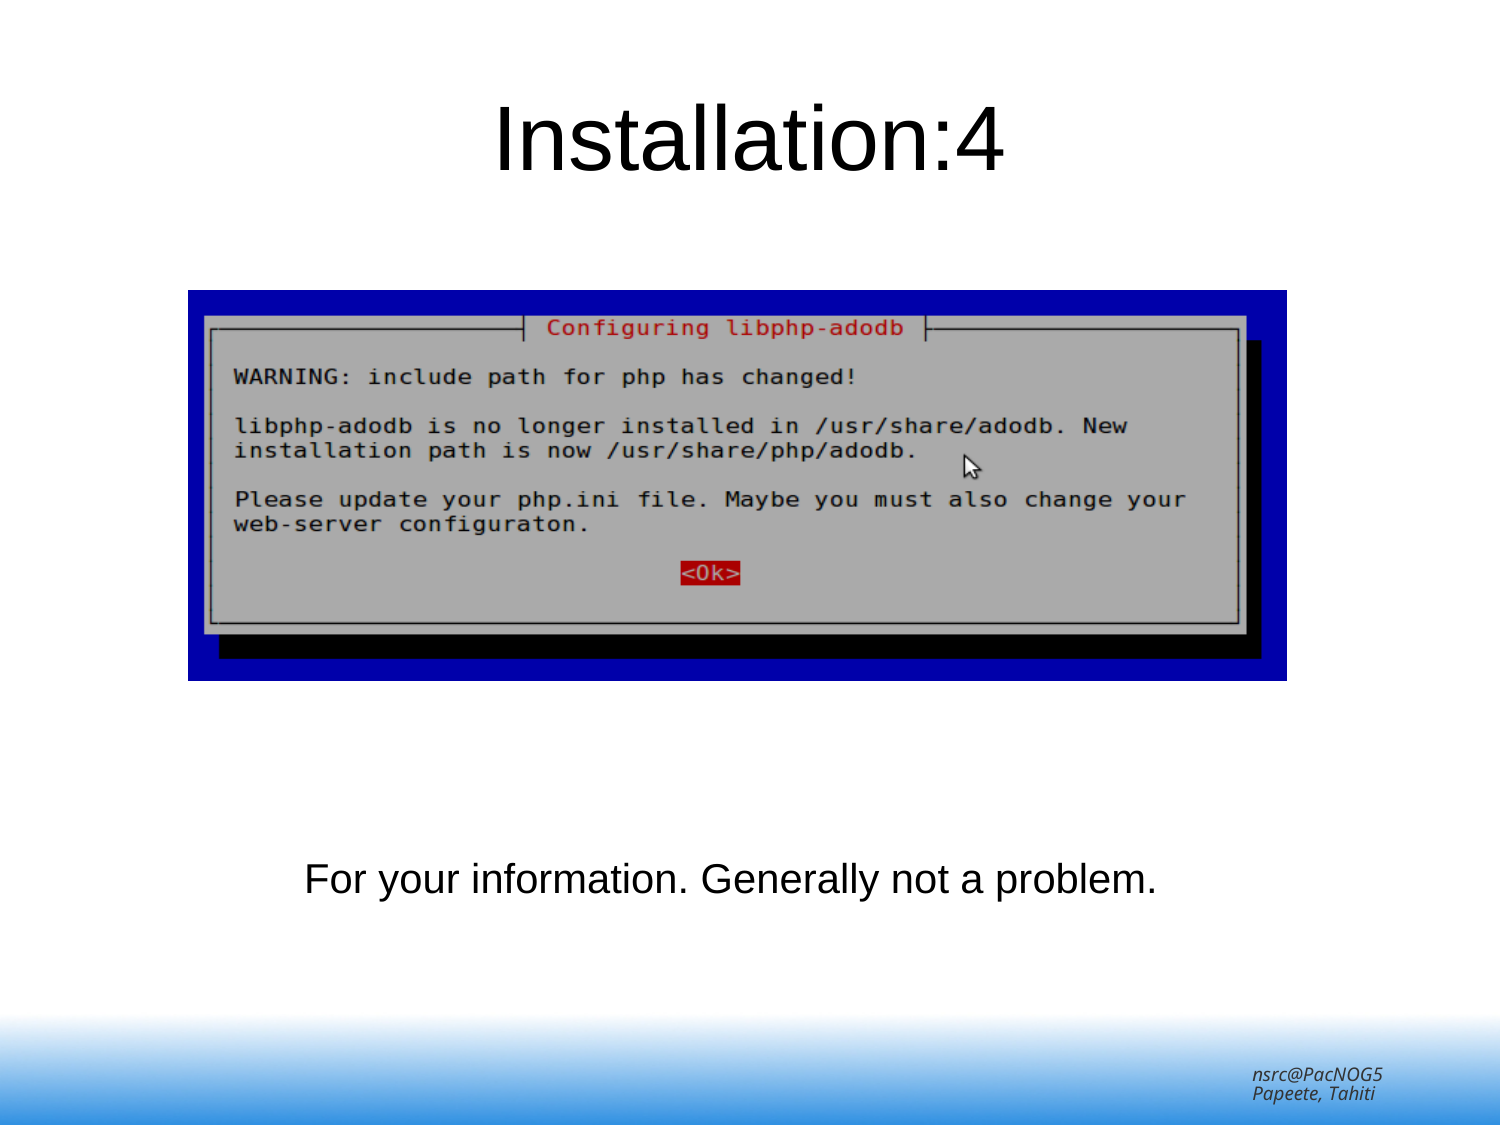

# Installation:4
For your information. Generally not a problem.